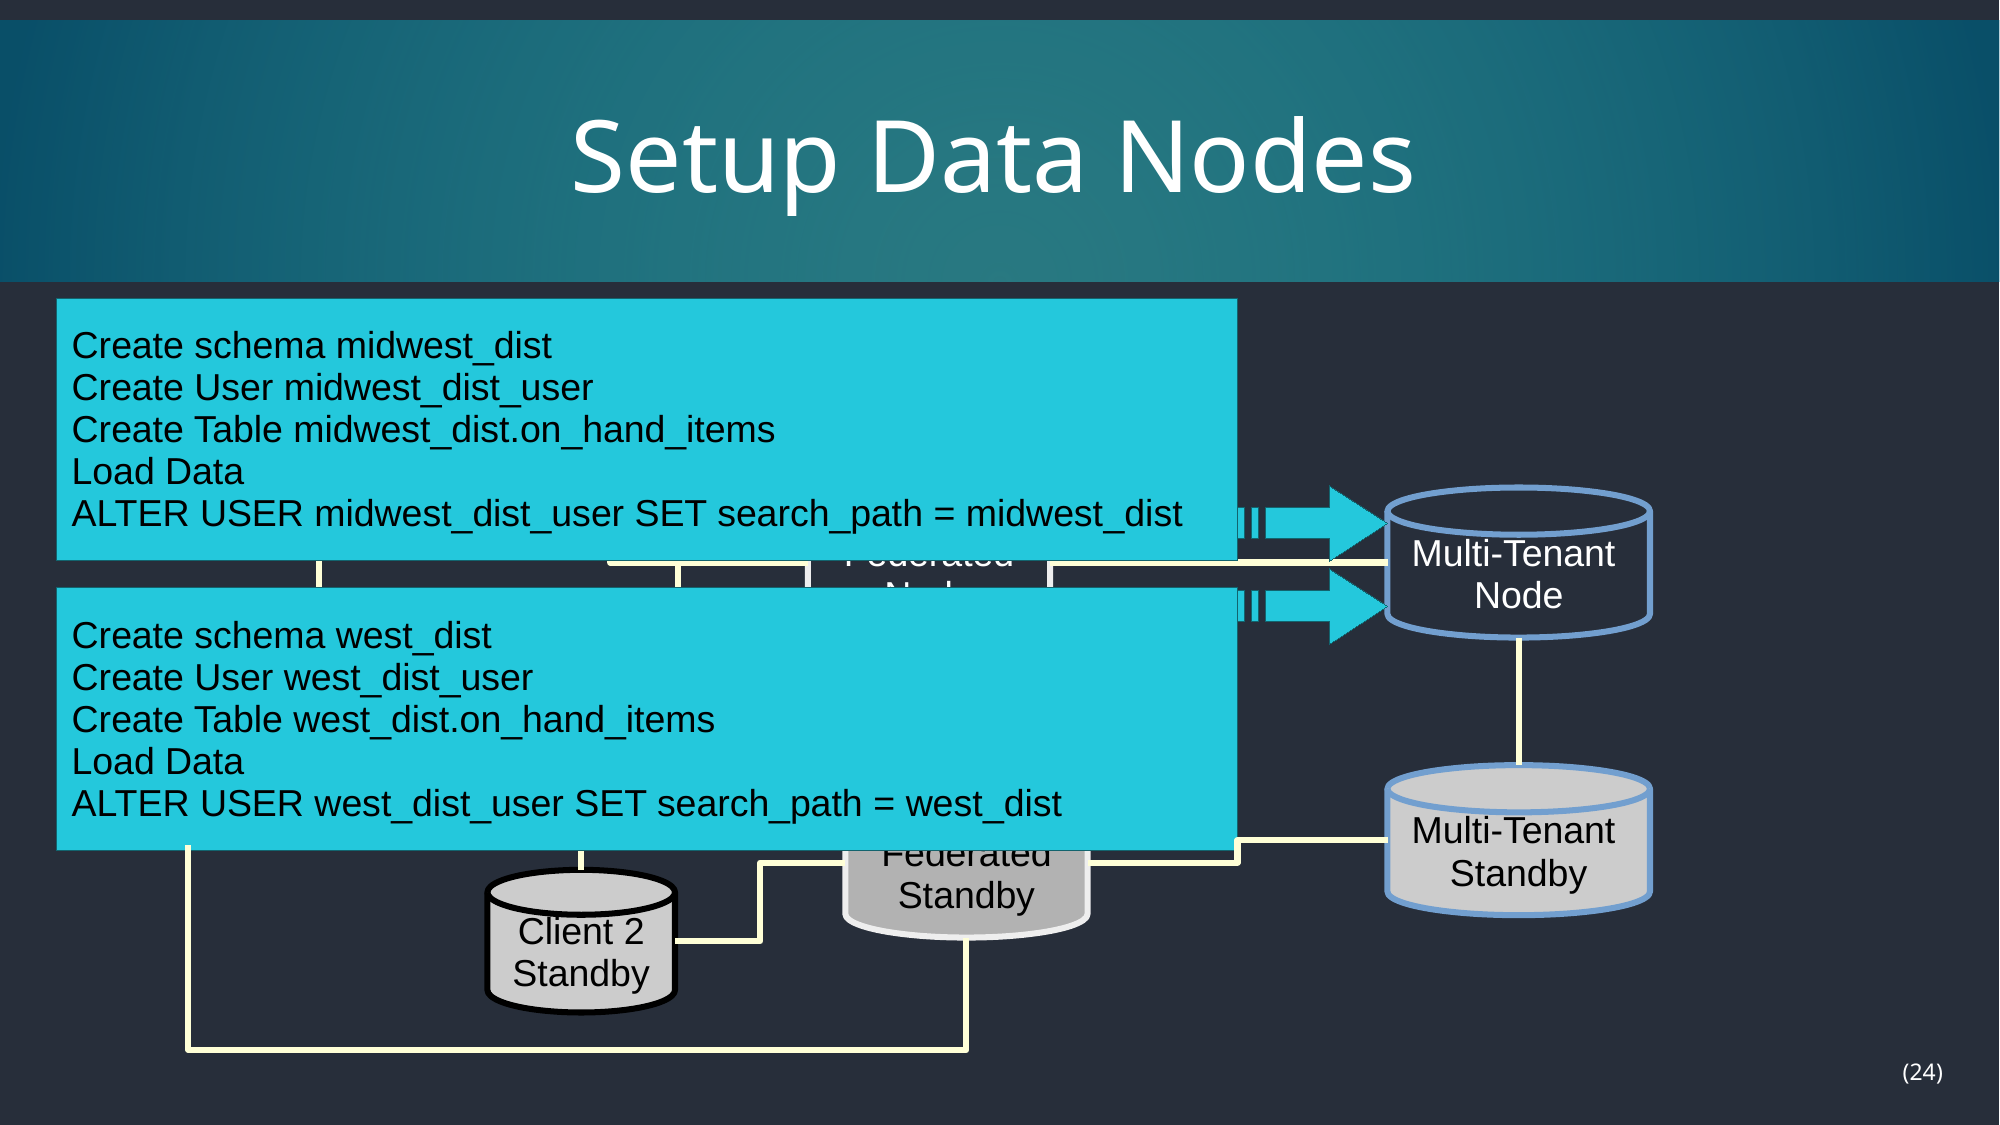

Setup Data Nodes
Create schema midwest_dist
Create User midwest_dist_user
Create Table midwest_dist.on_hand_items
Load Data
ALTER USER midwest_dist_user SET search_path = midwest_dist
Client 1
Federated
Node
Multi-Tenant
Node
Create schema west_dist
Create User west_dist_user
Create Table west_dist.on_hand_items
Load Data
ALTER USER west_dist_user SET search_path = west_dist
Client 2
Client 1
Standby
Multi-Tenant
Standby
Federated
Standby
Client 2
Standby